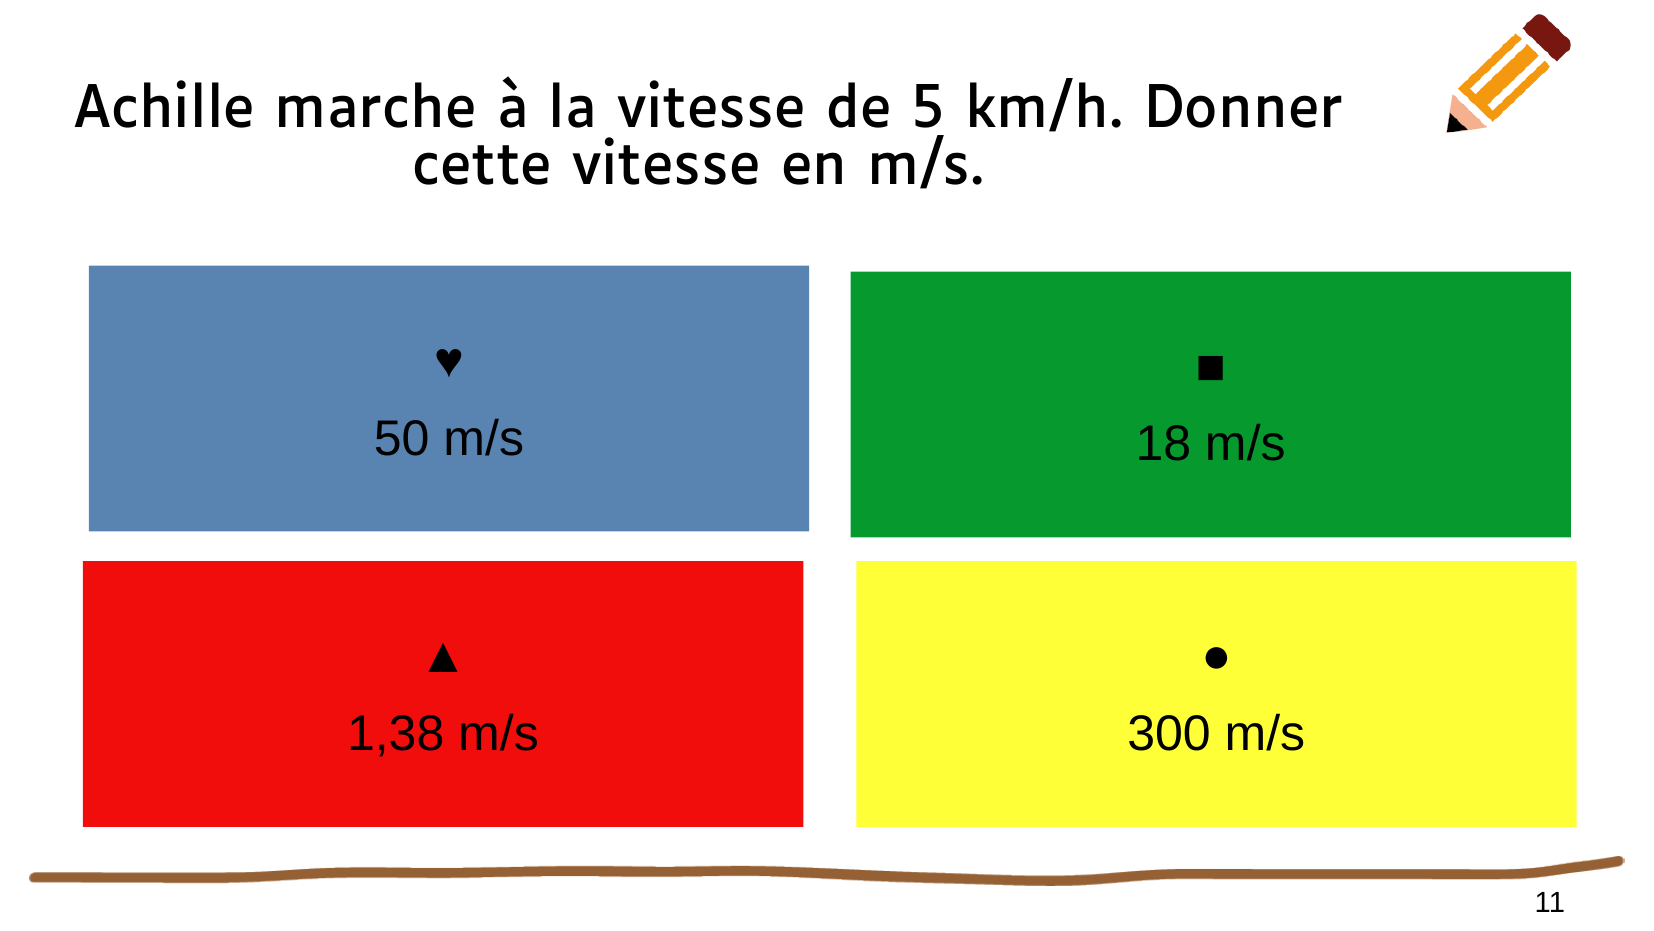

# Achille marche à la vitesse de 5 km/h. Donner cette vitesse en m/s.
♥
50 m/s
■
18 m/s
▲
1,38 m/s
●
300 m/s
11